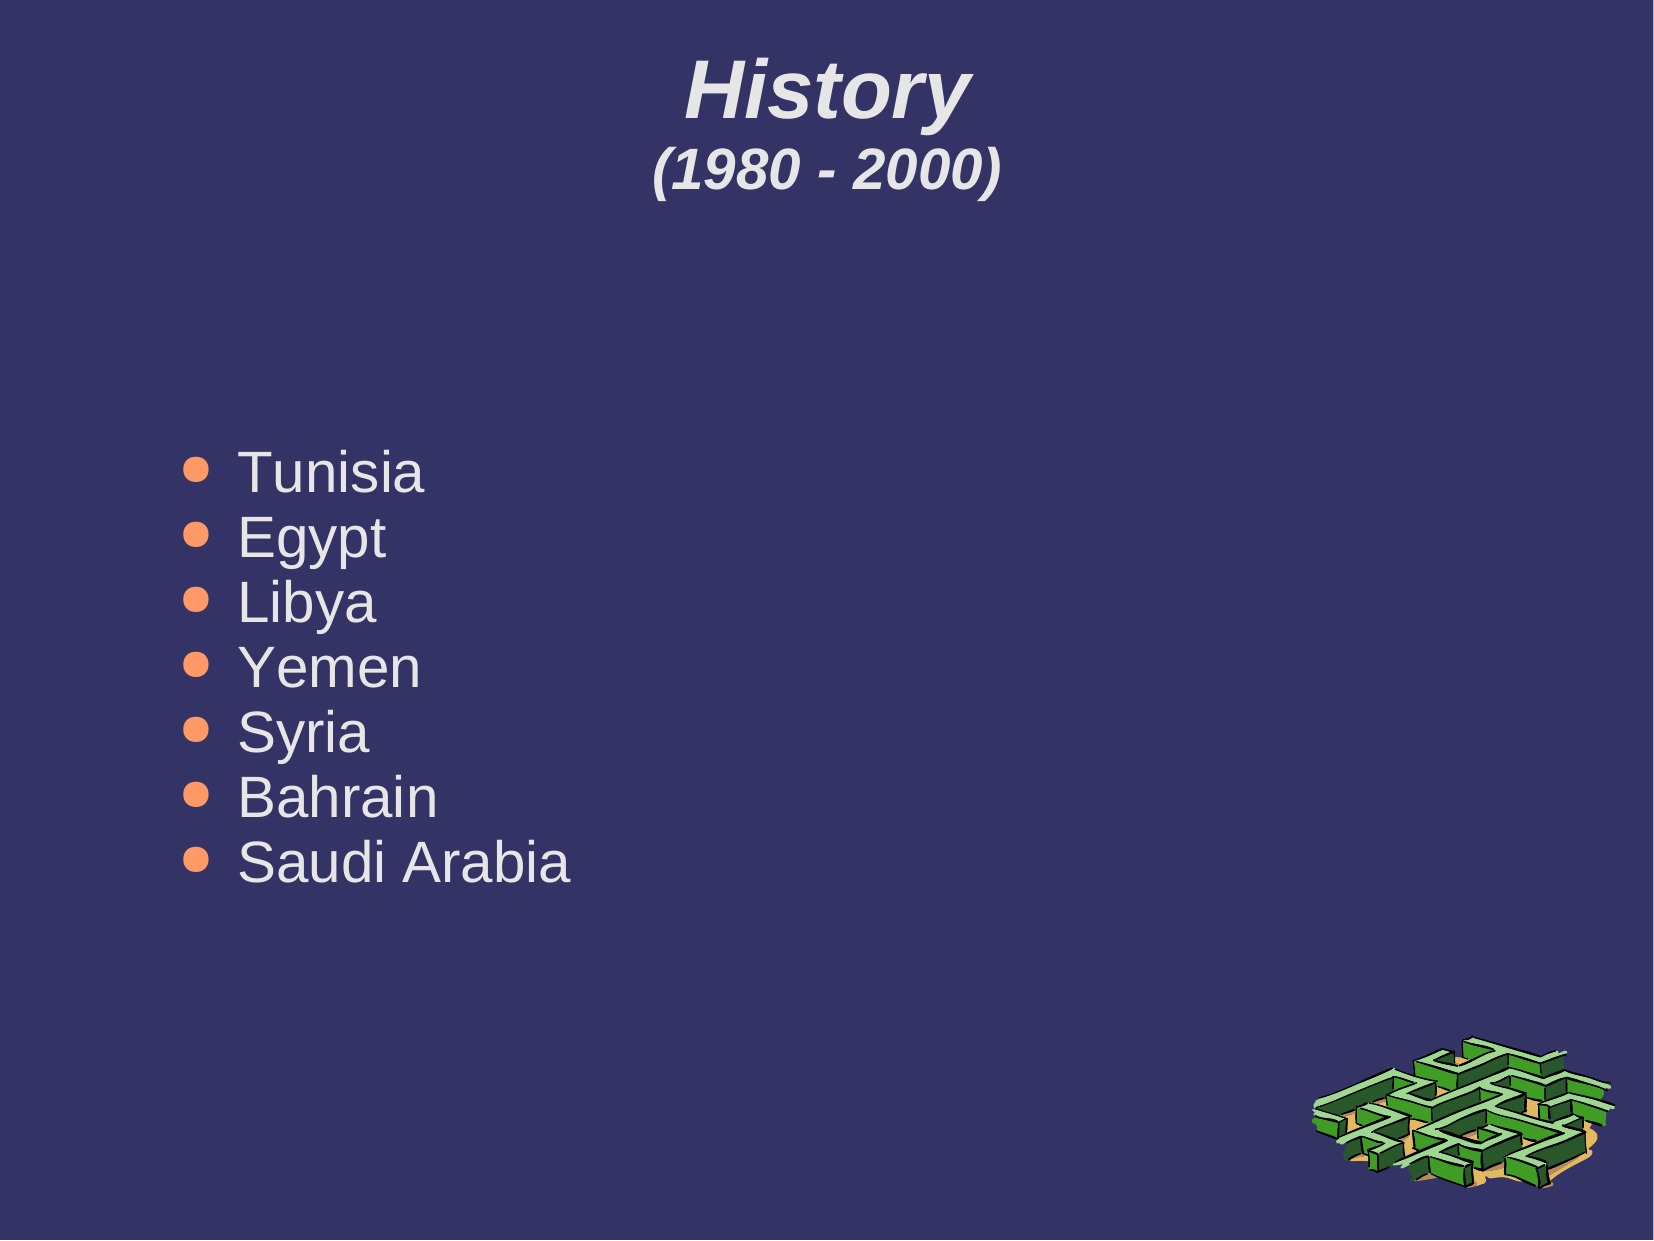

# History (1980 - 2000)
Tunisia
Egypt
Libya
Yemen
Syria
Bahrain
Saudi Arabia